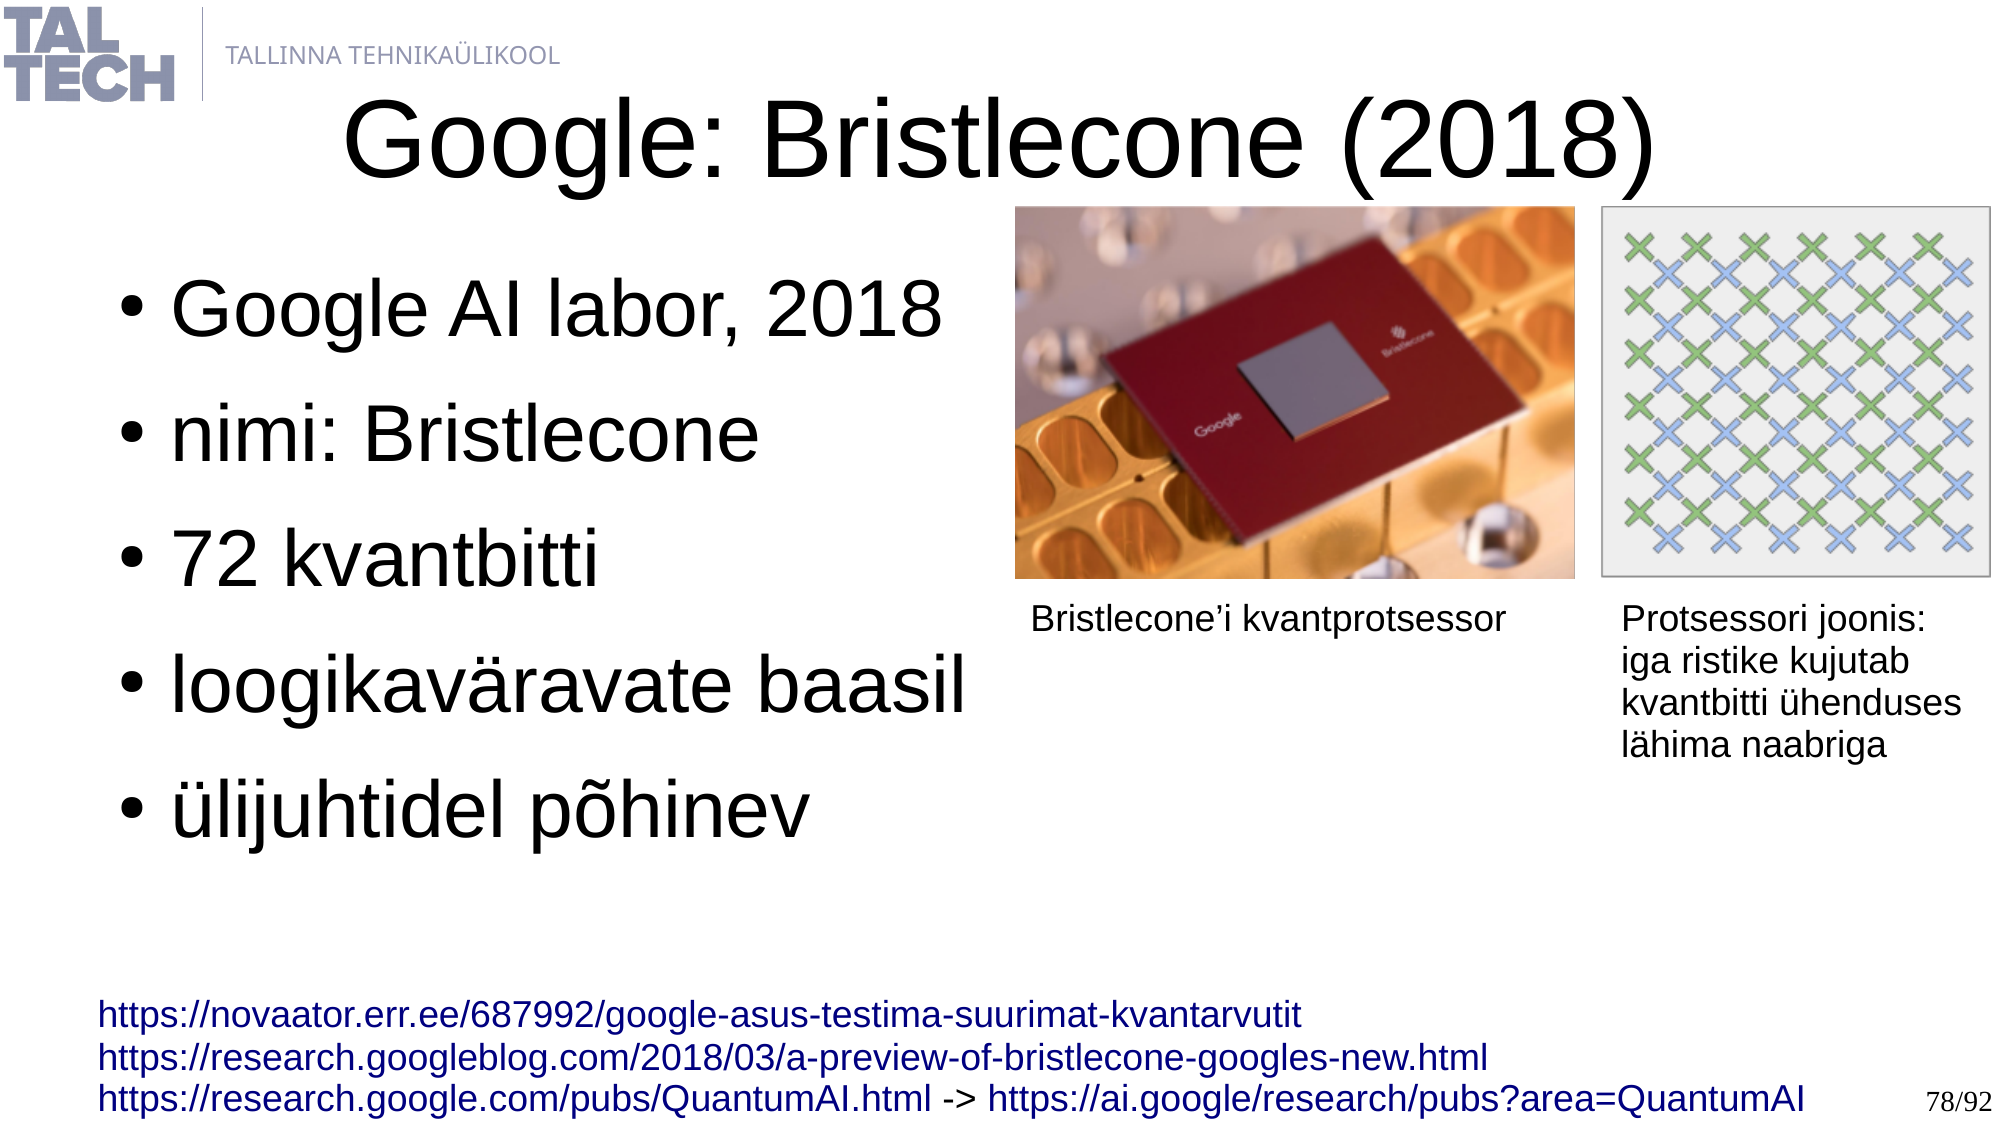

# Google: Bristlecone (2018)
Google AI labor, 2018
nimi: Bristlecone
72 kvantbitti
loogikaväravate baasil
ülijuhtidel põhinev
Bristlecone’i kvantprotsessor
Protsessori joonis: iga ristike kujutab kvantbitti ühenduses lähima naabriga
https://novaator.err.ee/687992/google-asus-testima-suurimat-kvantarvutit
https://research.googleblog.com/2018/03/a-preview-of-bristlecone-googles-new.html
https://research.google.com/pubs/QuantumAI.html -> https://ai.google/research/pubs?area=QuantumAI
78